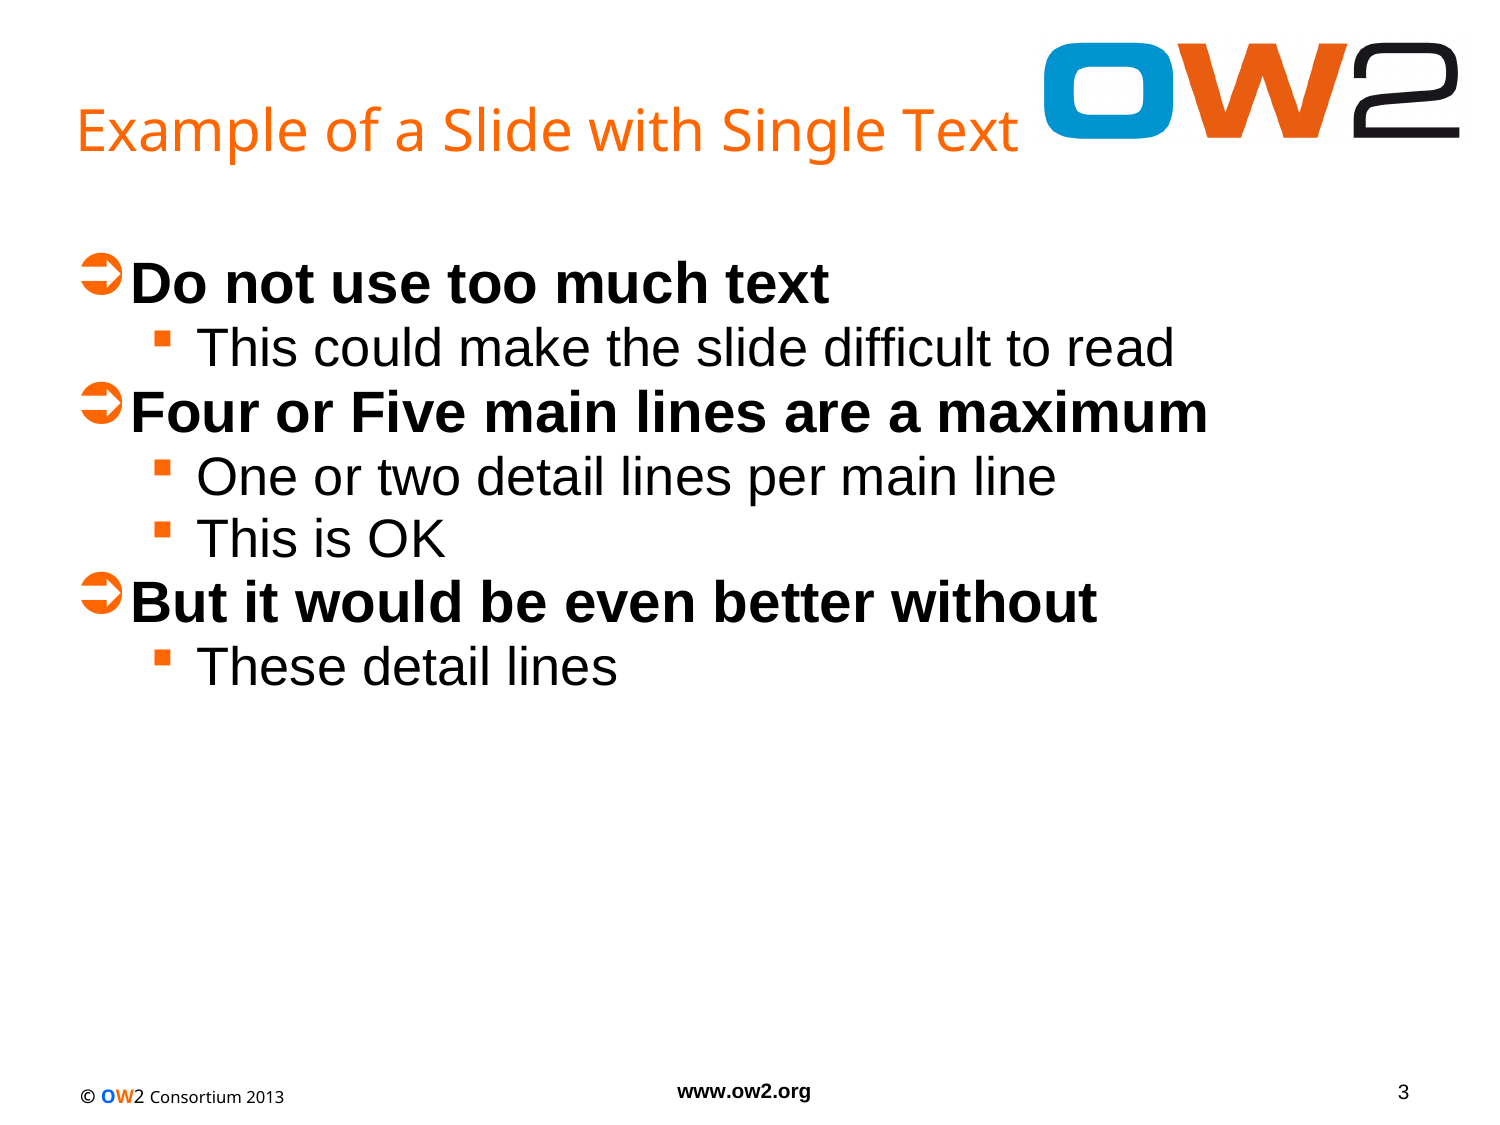

# Example of a Slide with Single Text
Do not use too much text
This could make the slide difficult to read
Four or Five main lines are a maximum
One or two detail lines per main line
This is OK
But it would be even better without
These detail lines
3